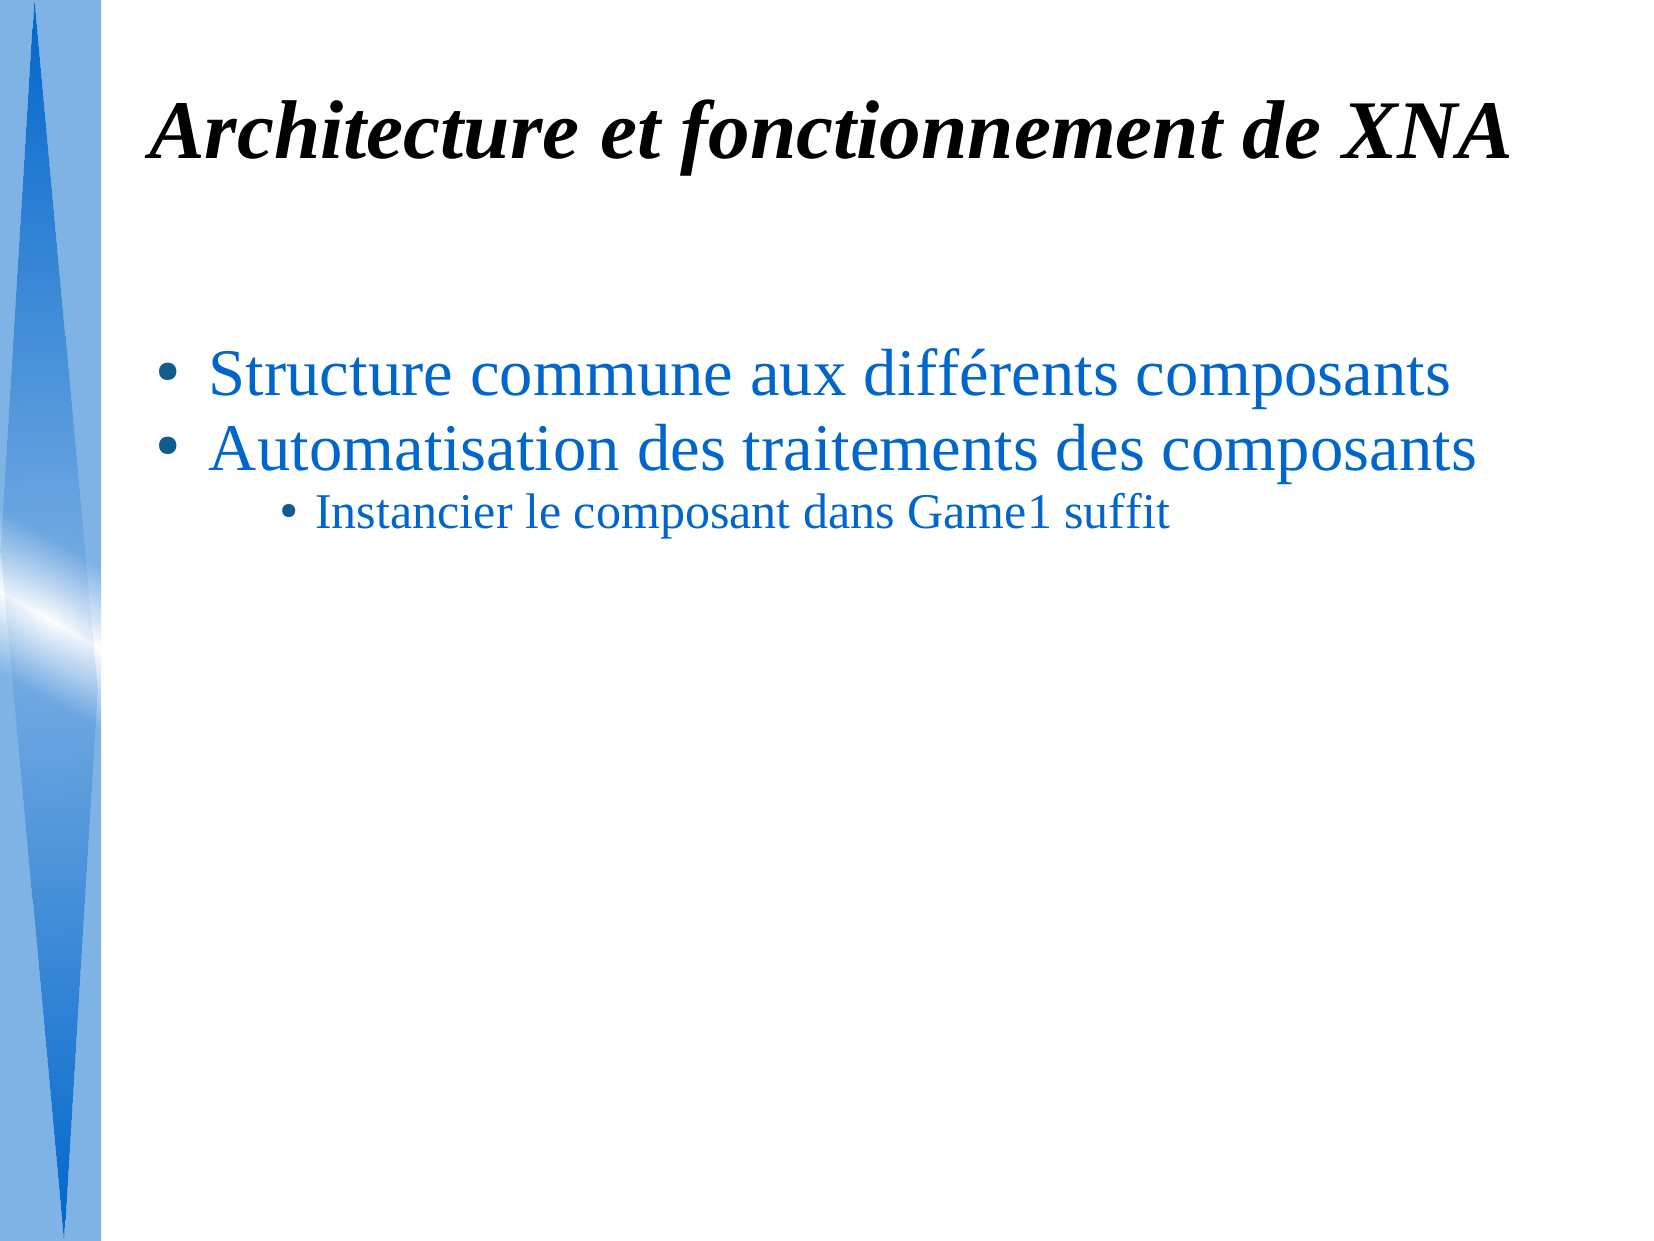

# Architecture et fonctionnement de XNA
Structure commune aux différents composants
Automatisation des traitements des composants
Instancier le composant dans Game1 suffit